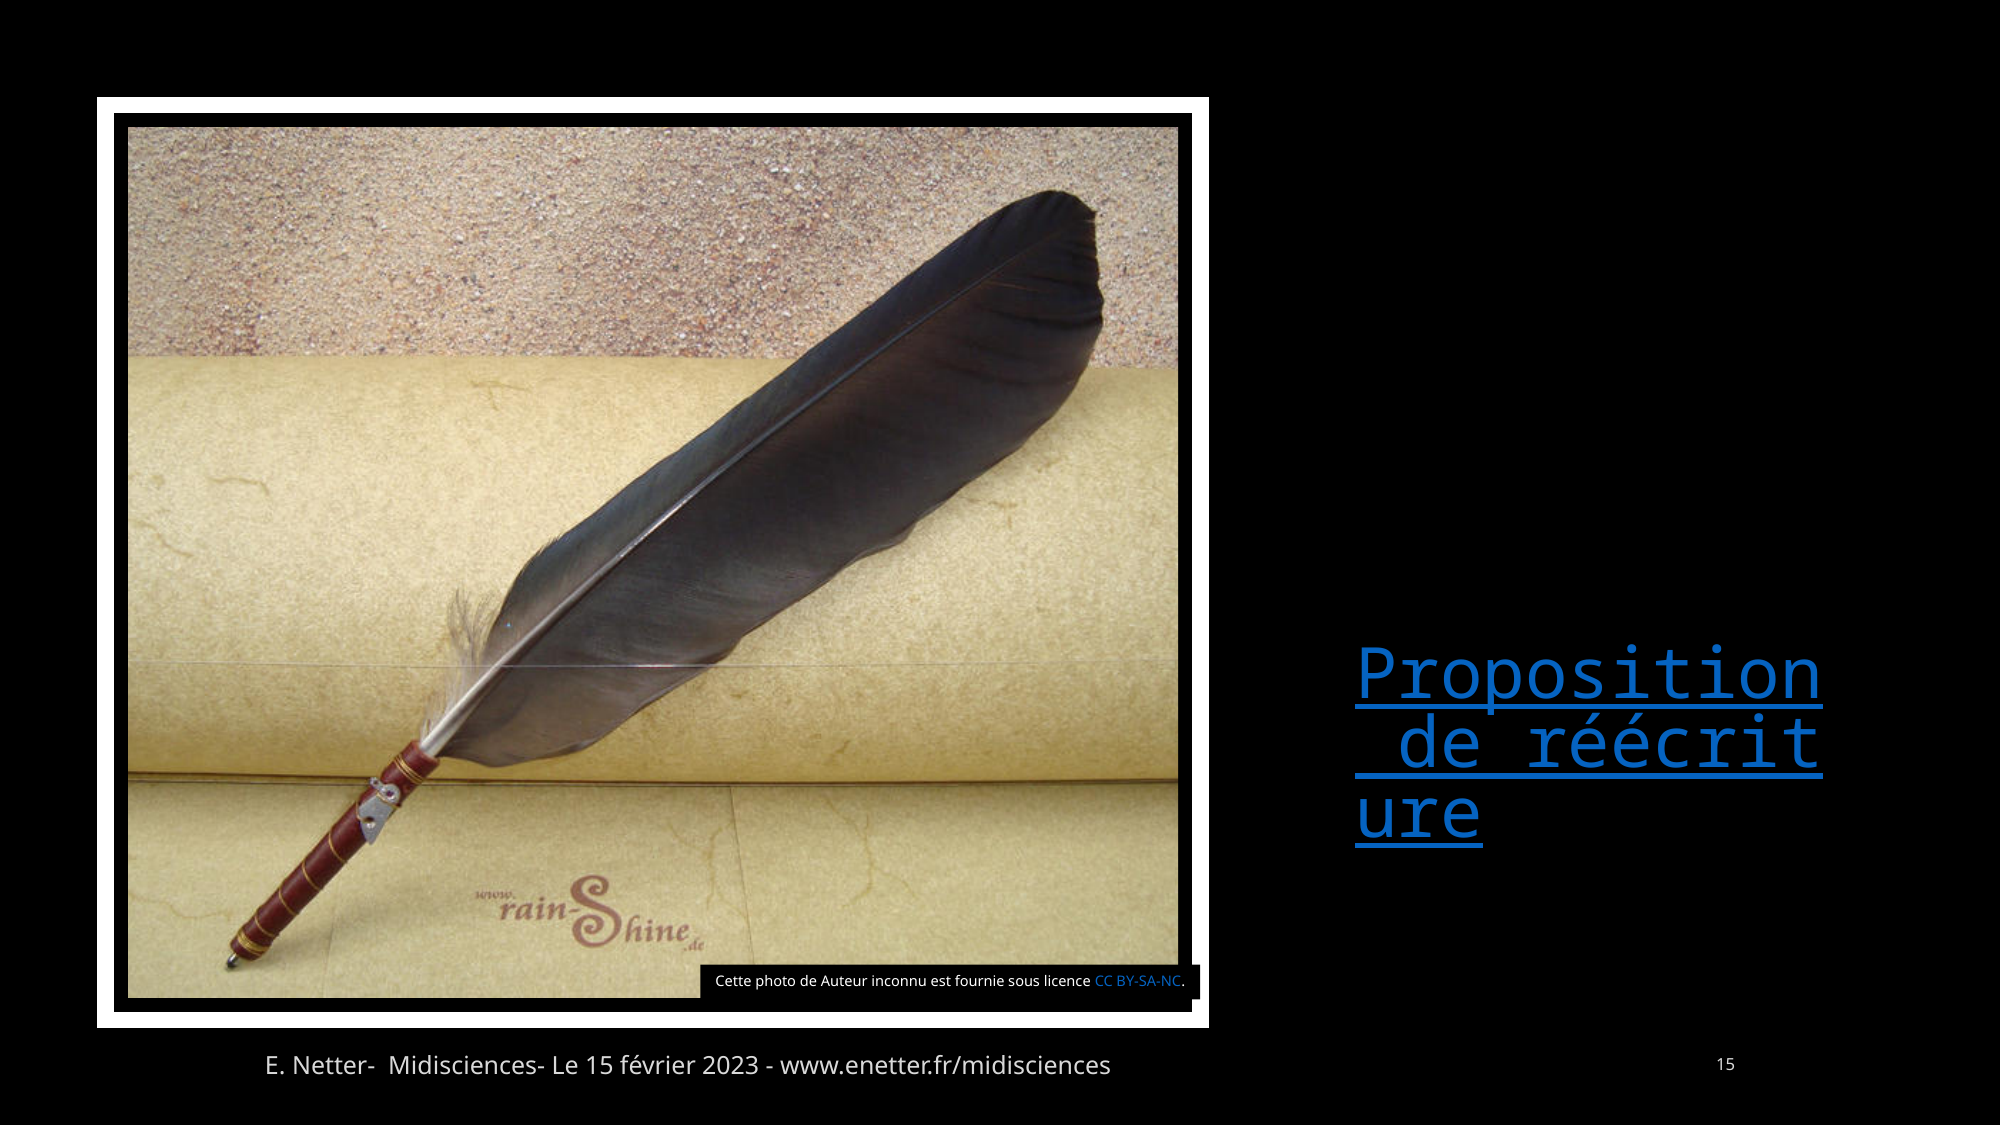

# Proposition de réécriture
Cette photo de Auteur inconnu est fournie sous licence CC BY-SA-NC.
E. Netter- Midisciences- Le 15 février 2023 - www.enetter.fr/midisciences